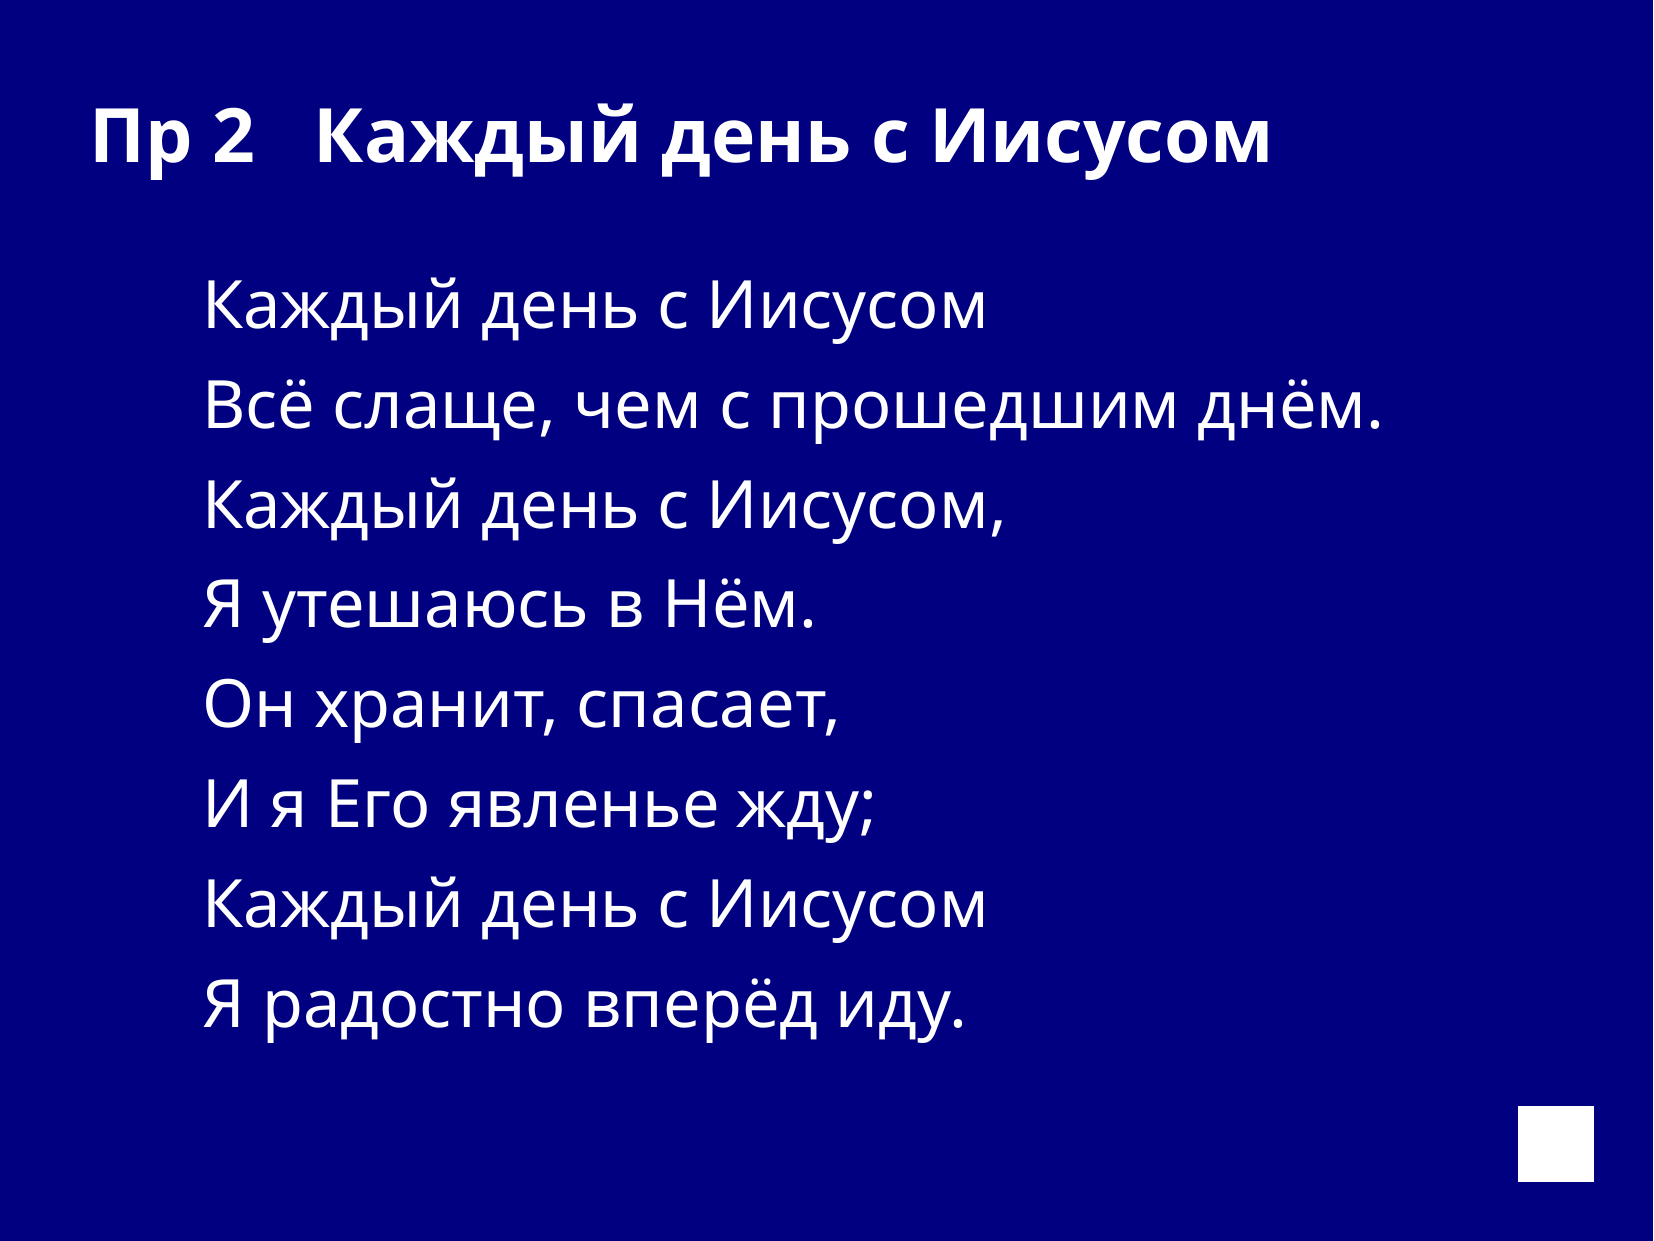

Пр 2 Каждый день с Иисусом
	Каждый день с Иисусом
	Всё слаще, чем с прошедшим днём.
	Каждый день с Иисусом,
	Я утешаюсь в Нём.
	Он хранит, спасает,
	И я Его явленье жду;
	Каждый день с Иисусом
	Я радостно вперёд иду.